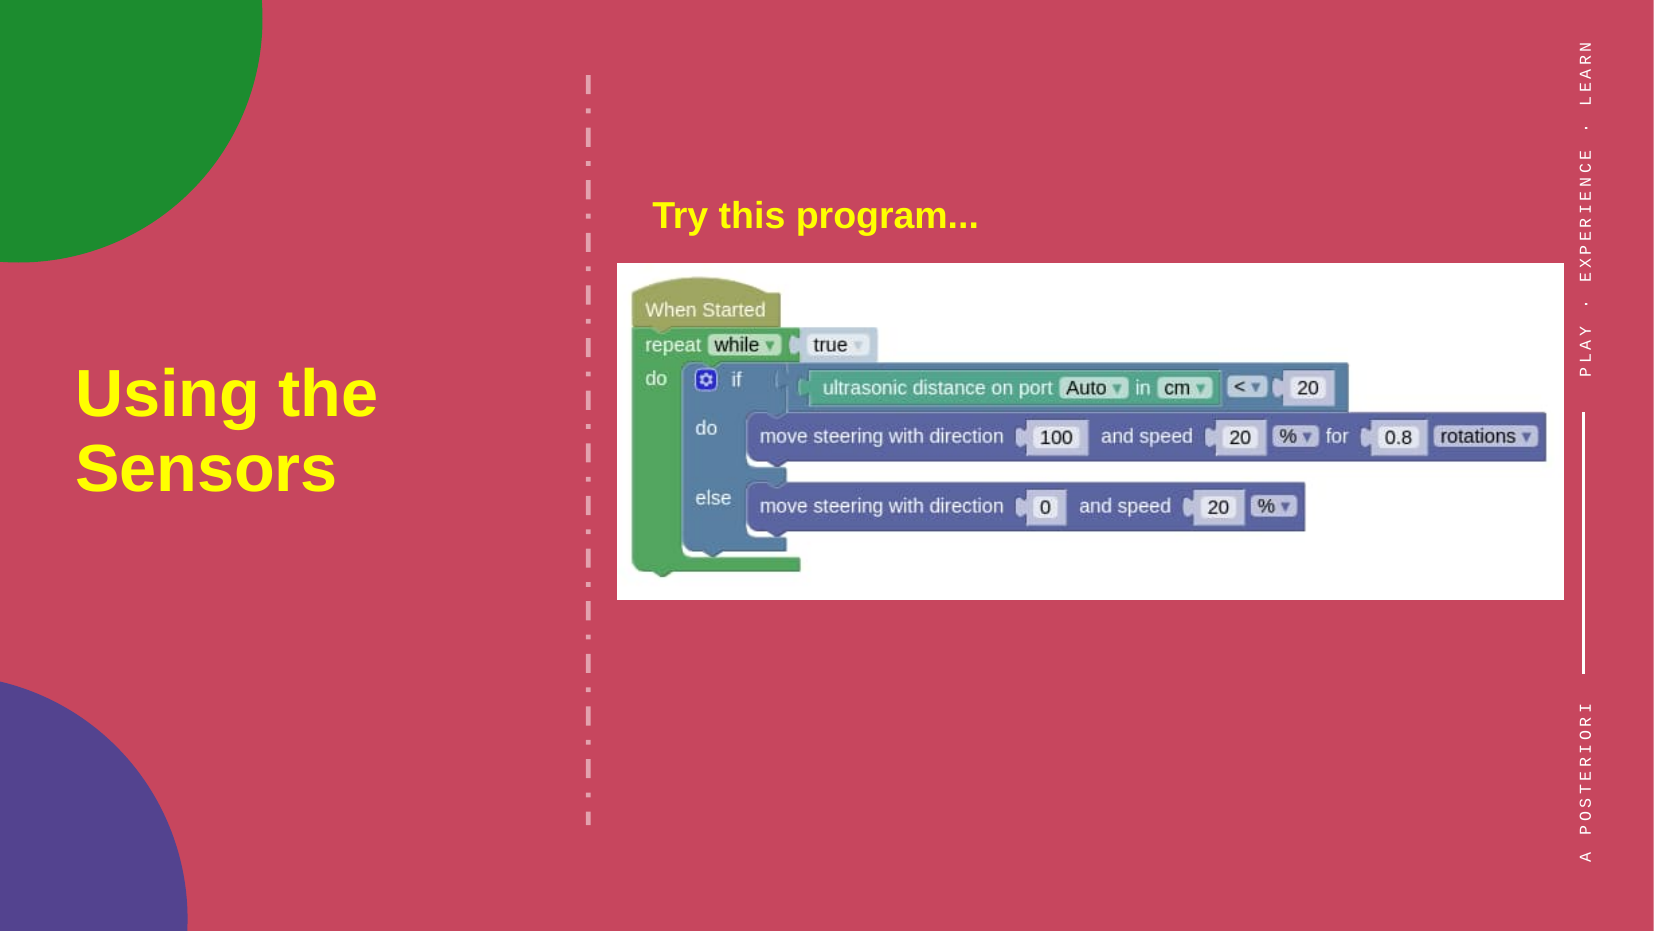

Try this program...
# Using the Sensors